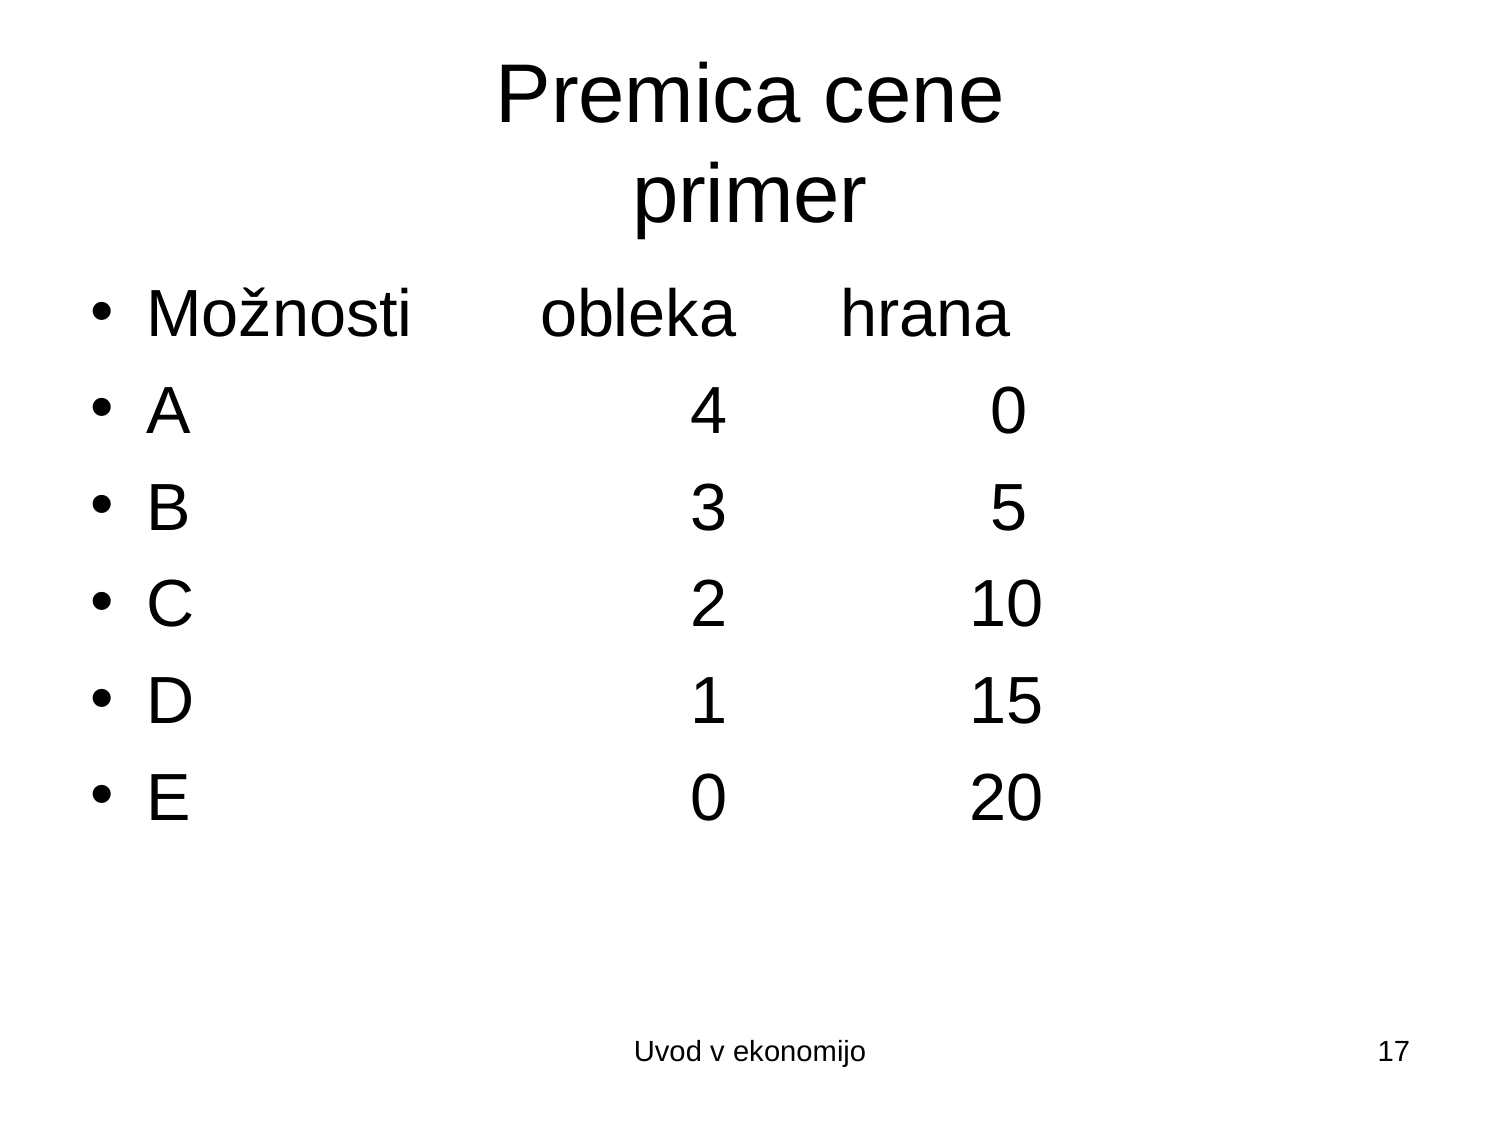

# Premica cene primer
Možnosti	obleka	hrana
A				4		0
B				3		5
C				2	 10
D				1	 15
E				0	 20
Uvod v ekonomijo